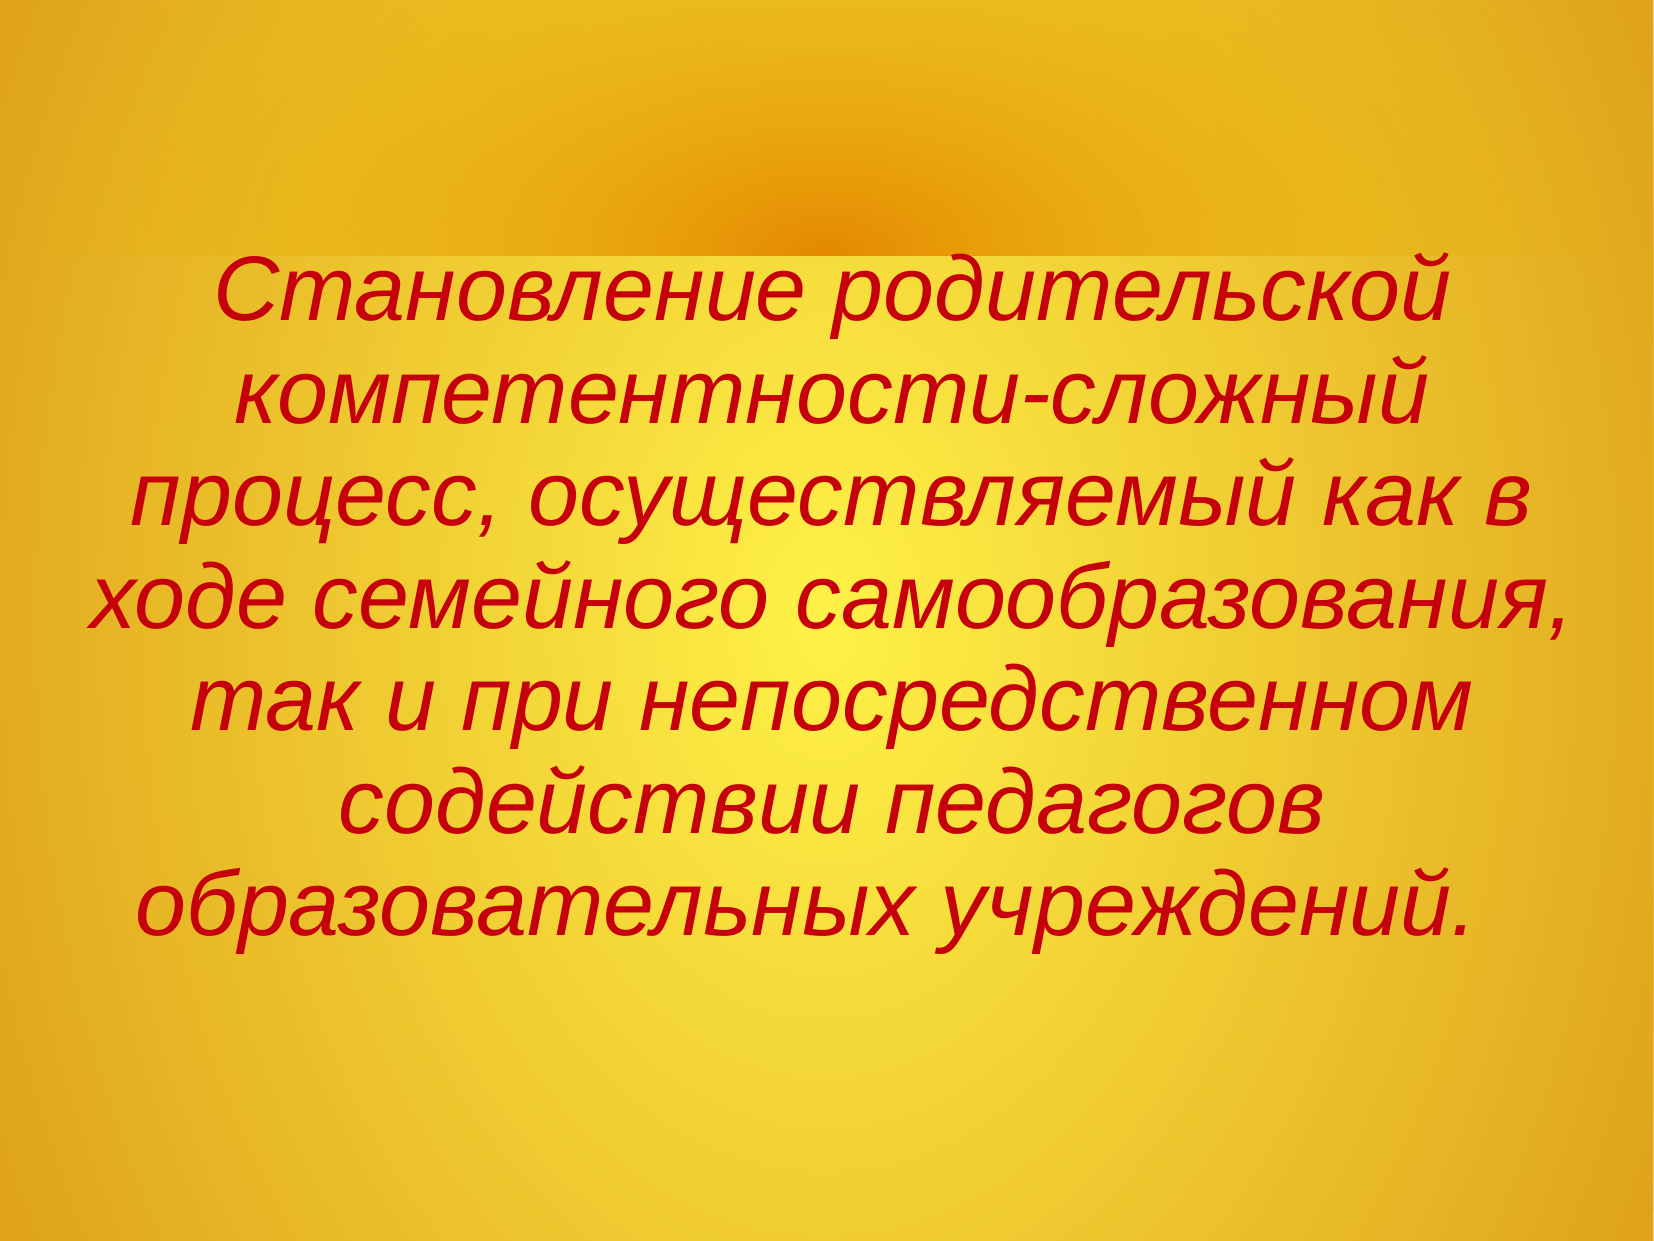

# Становление родительской компетентности-сложный процесс, осуществляемый как в ходе семейного самообразования, так и при непосредственном содействии педагогов образовательных учреждений.